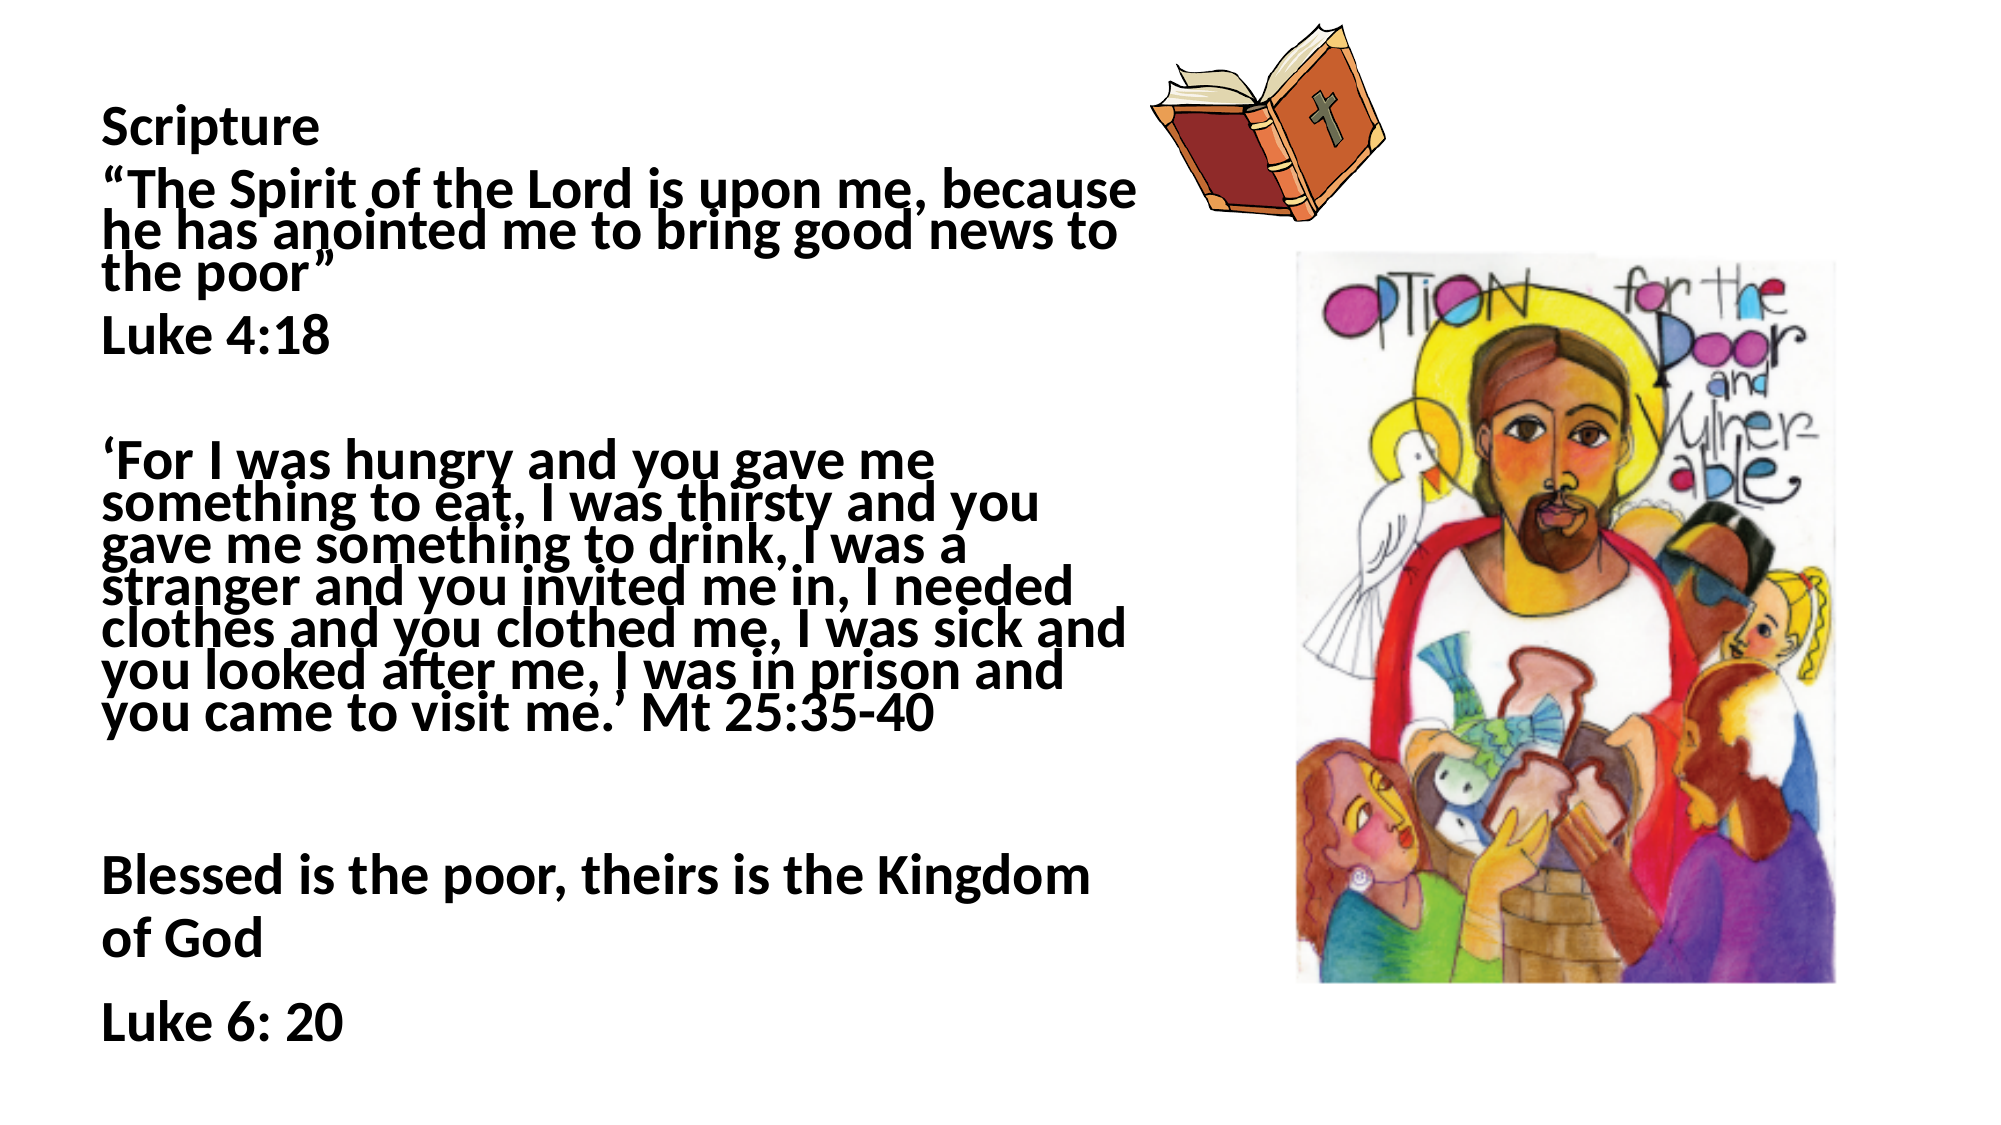

# Scripture
“The Spirit of the Lord is upon me, because he has anointed me to bring good news to the poor”
Luke 4:18
‘For I was hungry and you gave me something to eat, I was thirsty and you gave me something to drink, I was a stranger and you invited me in, I needed clothes and you clothed me, I was sick and you looked after me, I was in prison and you came to visit me.’ Mt 25:35-40
Blessed is the poor, theirs is the Kingdom of God
Luke 6: 20